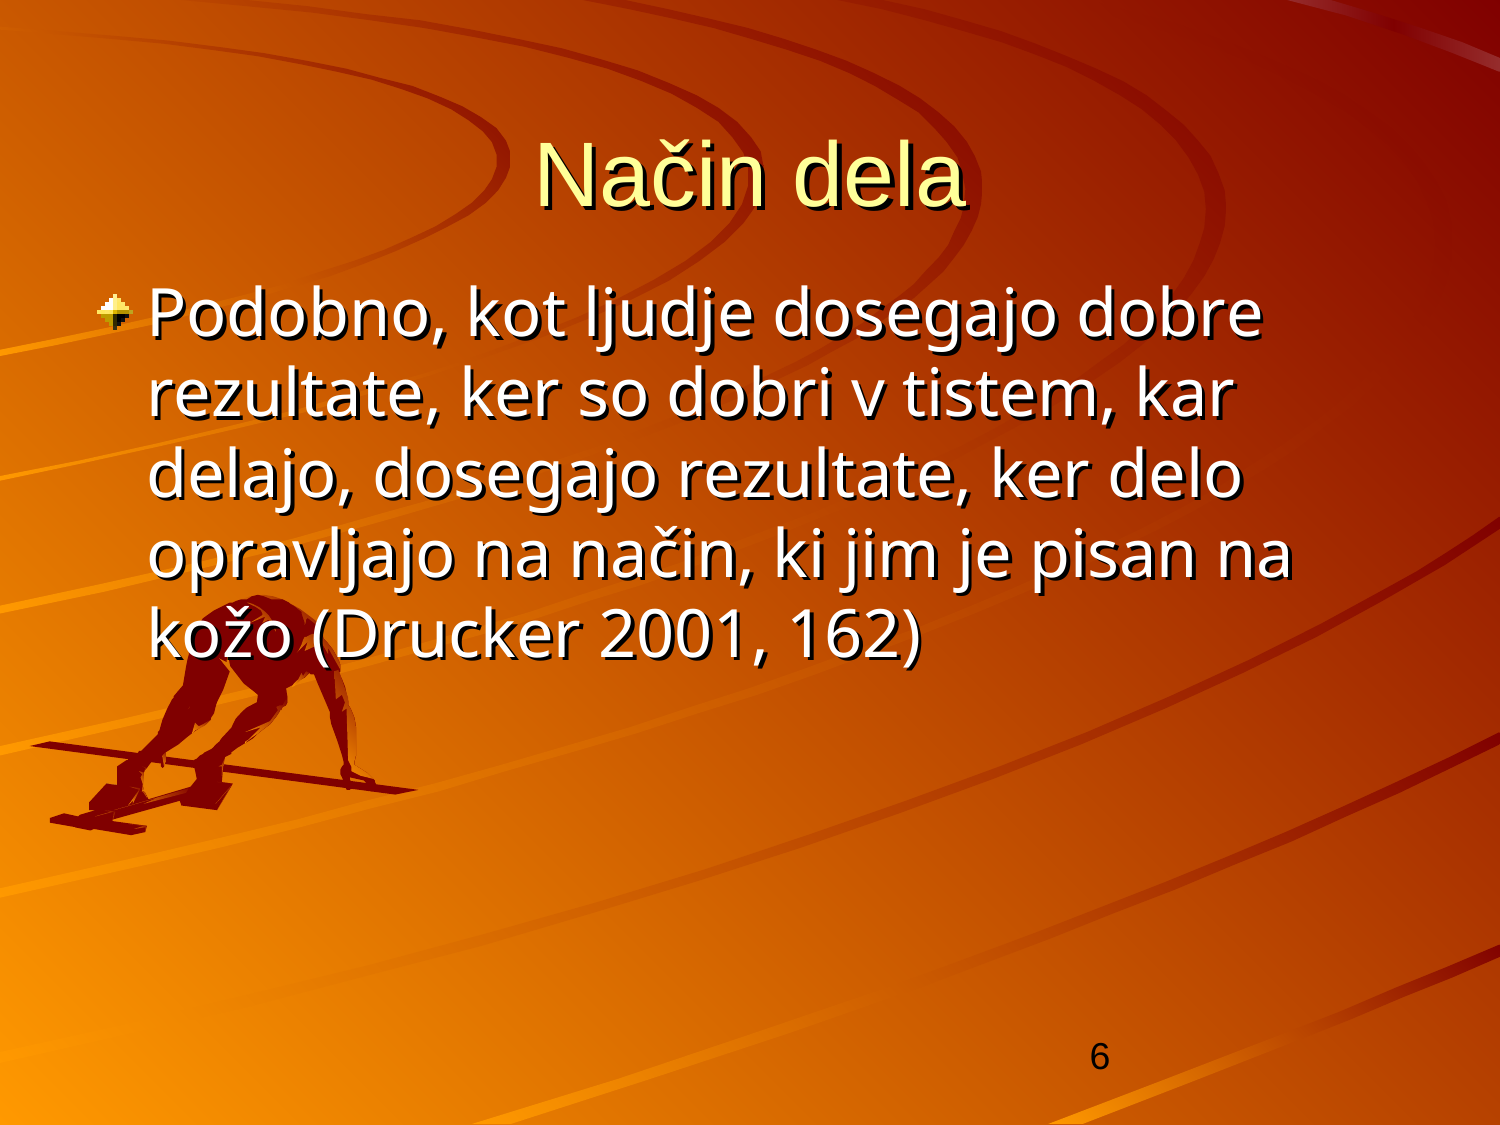

# Način dela
Podobno, kot ljudje dosegajo dobre rezultate, ker so dobri v tistem, kar delajo, dosegajo rezultate, ker delo opravljajo na način, ki jim je pisan na kožo (Drucker 2001, 162)
6